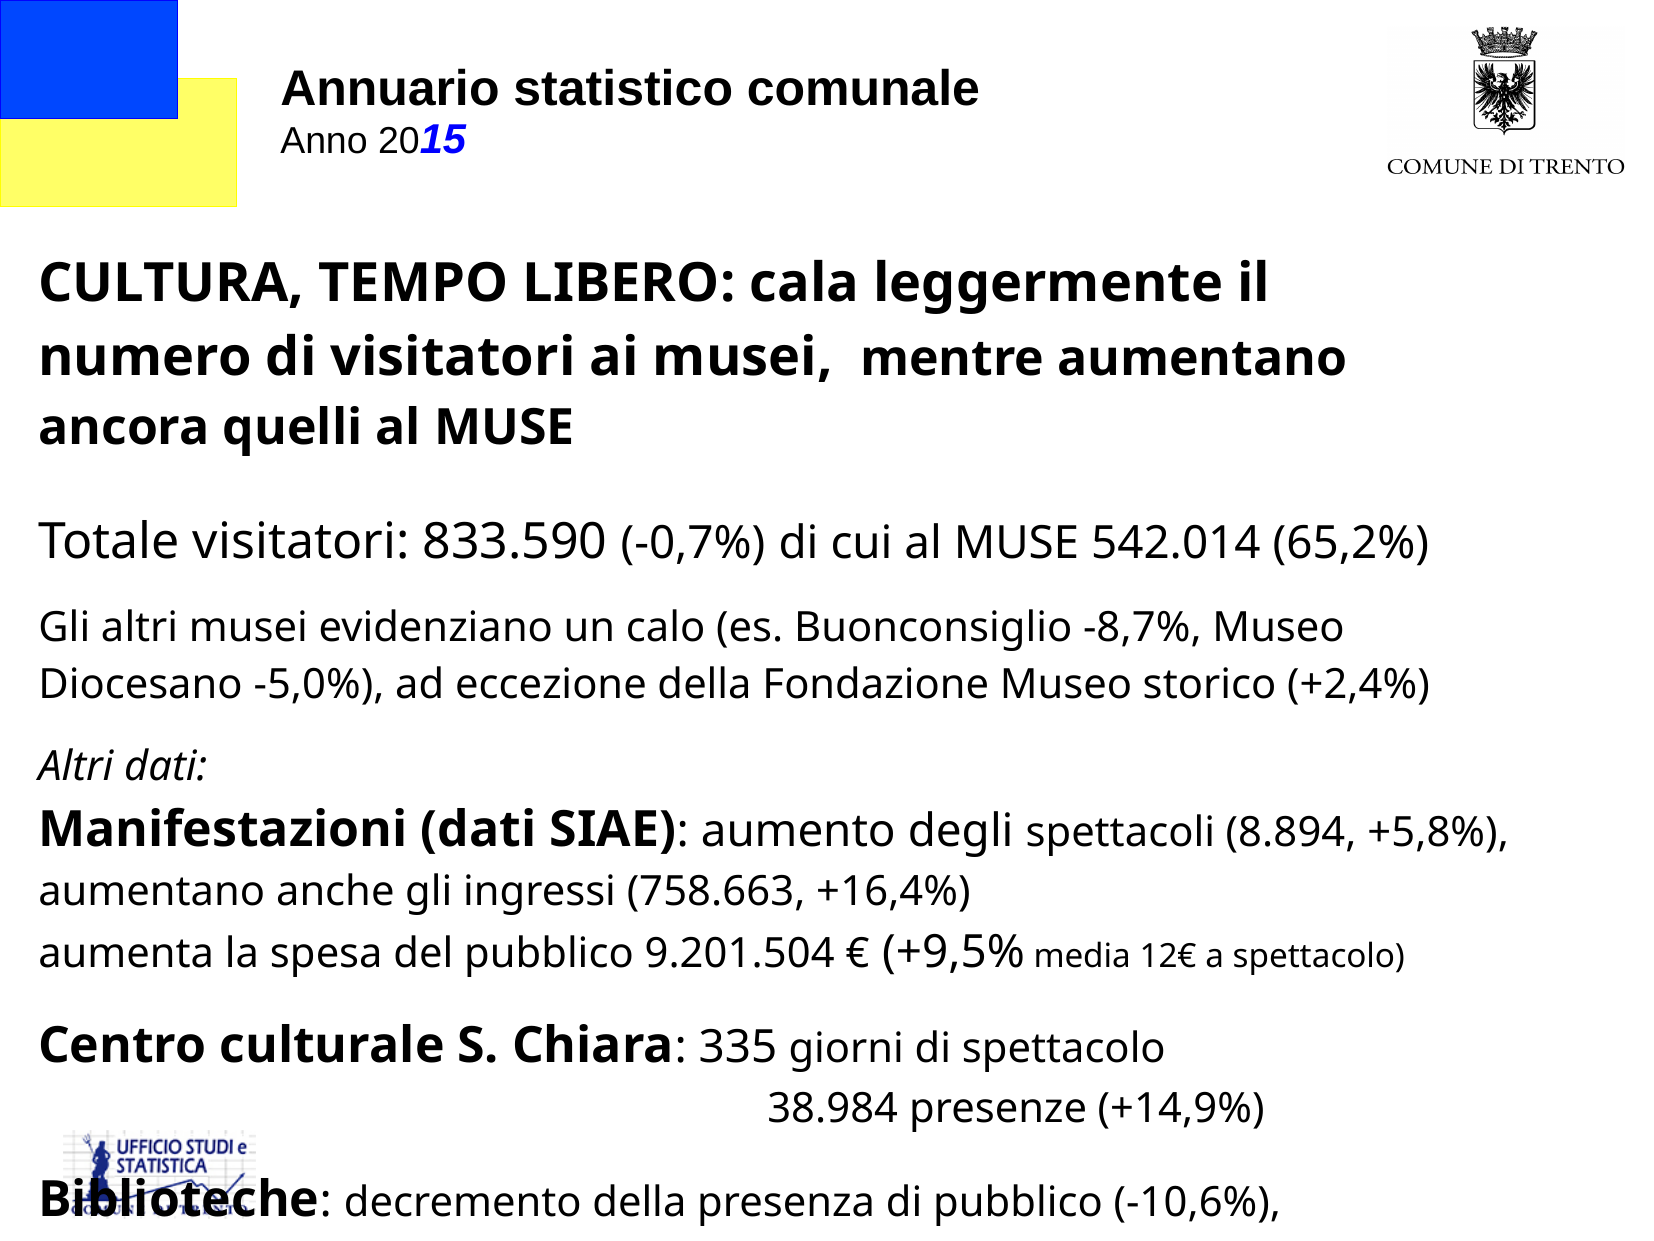

Annuario statistico comunale
Anno 2015
CULTURA, TEMPO LIBERO: cala leggermente il
numero di visitatori ai musei, mentre aumentano
ancora quelli al MUSE
Totale visitatori: 833.590 (-0,7%) di cui al MUSE 542.014 (65,2%)
Gli altri musei evidenziano un calo (es. Buonconsiglio -8,7%, Museo
Diocesano -5,0%), ad eccezione della Fondazione Museo storico (+2,4%)
Altri dati:
Manifestazioni (dati SIAE): aumento degli spettacoli (8.894, +5,8%), aumentano anche gli ingressi (758.663, +16,4%)
aumenta la spesa del pubblico 9.201.504 € (+9,5% media 12€ a spettacolo)
Centro culturale S. Chiara: 335 giorni di spettacolo
									 38.984 presenze (+14,9%)
Biblioteche: decremento della presenza di pubblico (-10,6%),
				 calo delle presenze di ragazzi fino ai 14 anni -2,2%) 			 decremento dei prestiti (-4,9%)